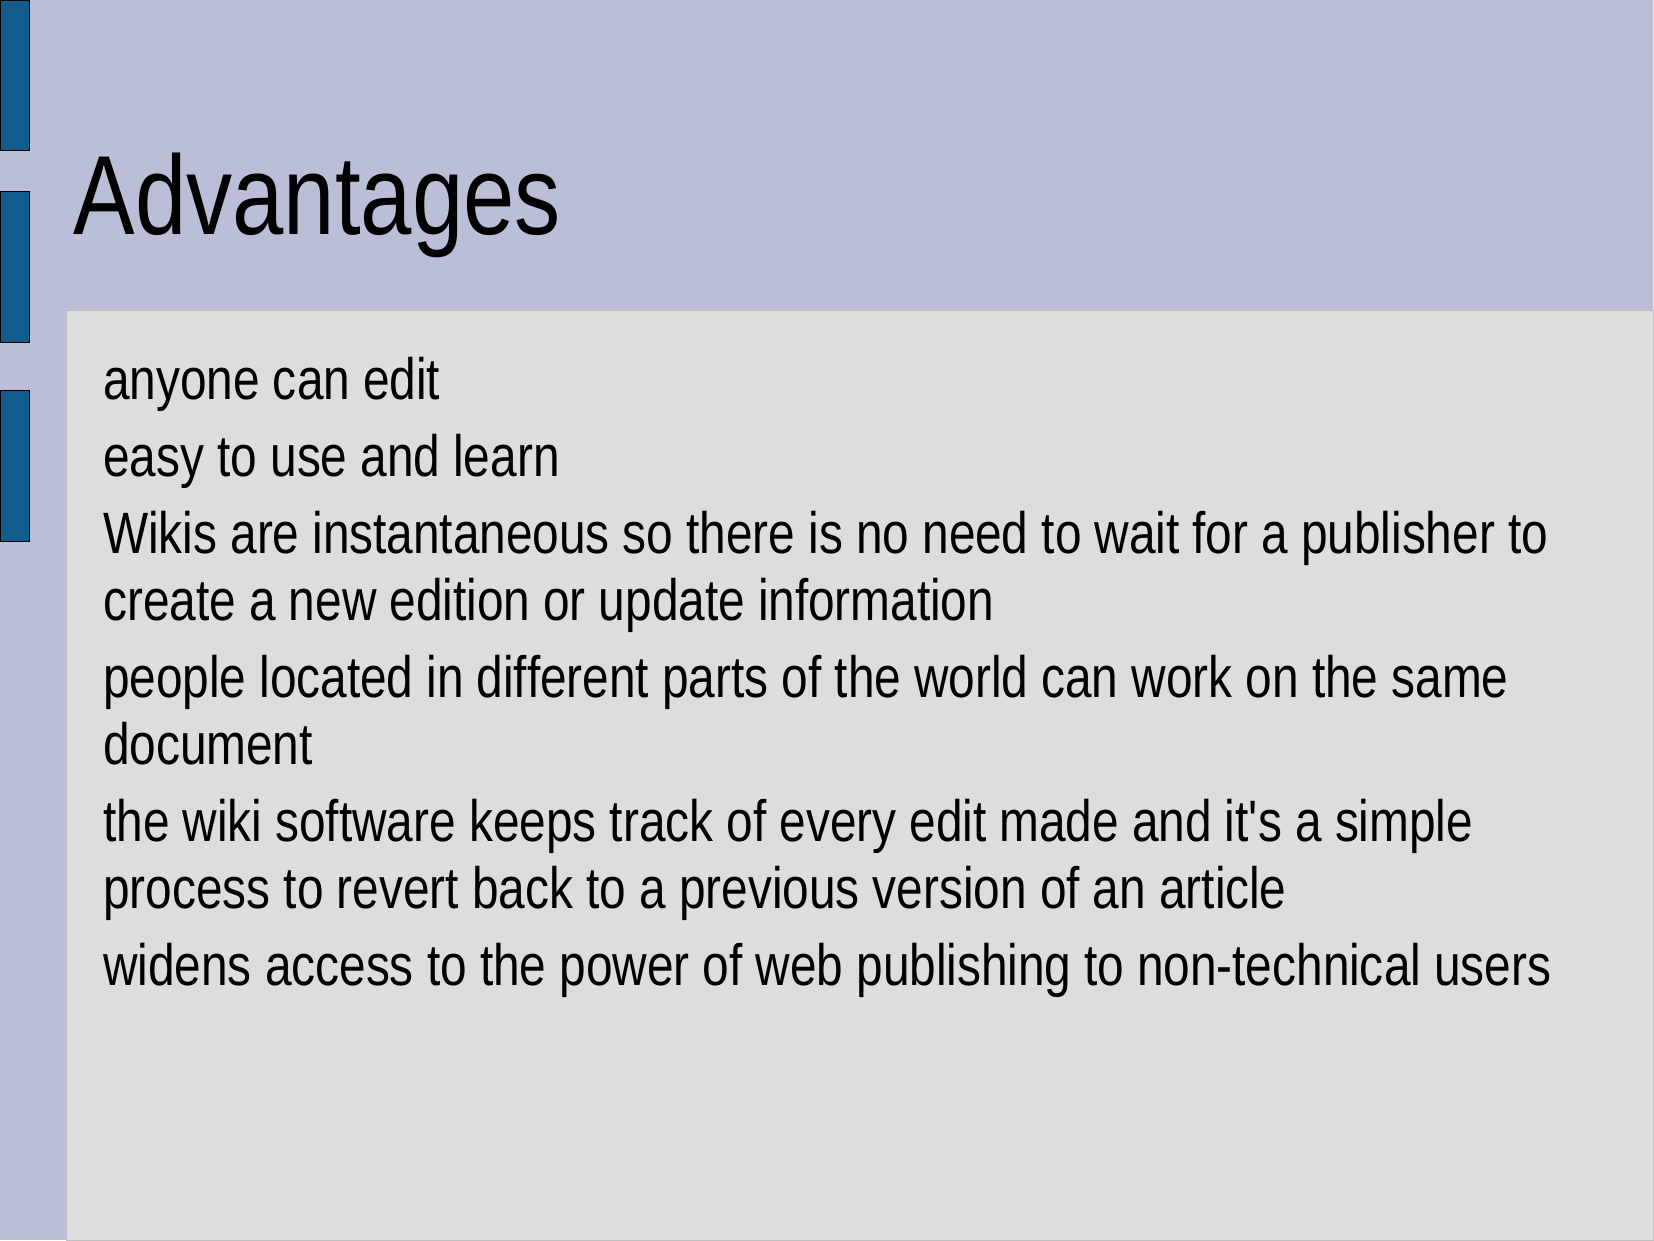

Advantages
anyone can edit
easy to use and learn
Wikis are instantaneous so there is no need to wait for a publisher to create a new edition or update information
people located in different parts of the world can work on the same document
the wiki software keeps track of every edit made and it's a simple process to revert back to a previous version of an article
widens access to the power of web publishing to non-technical users